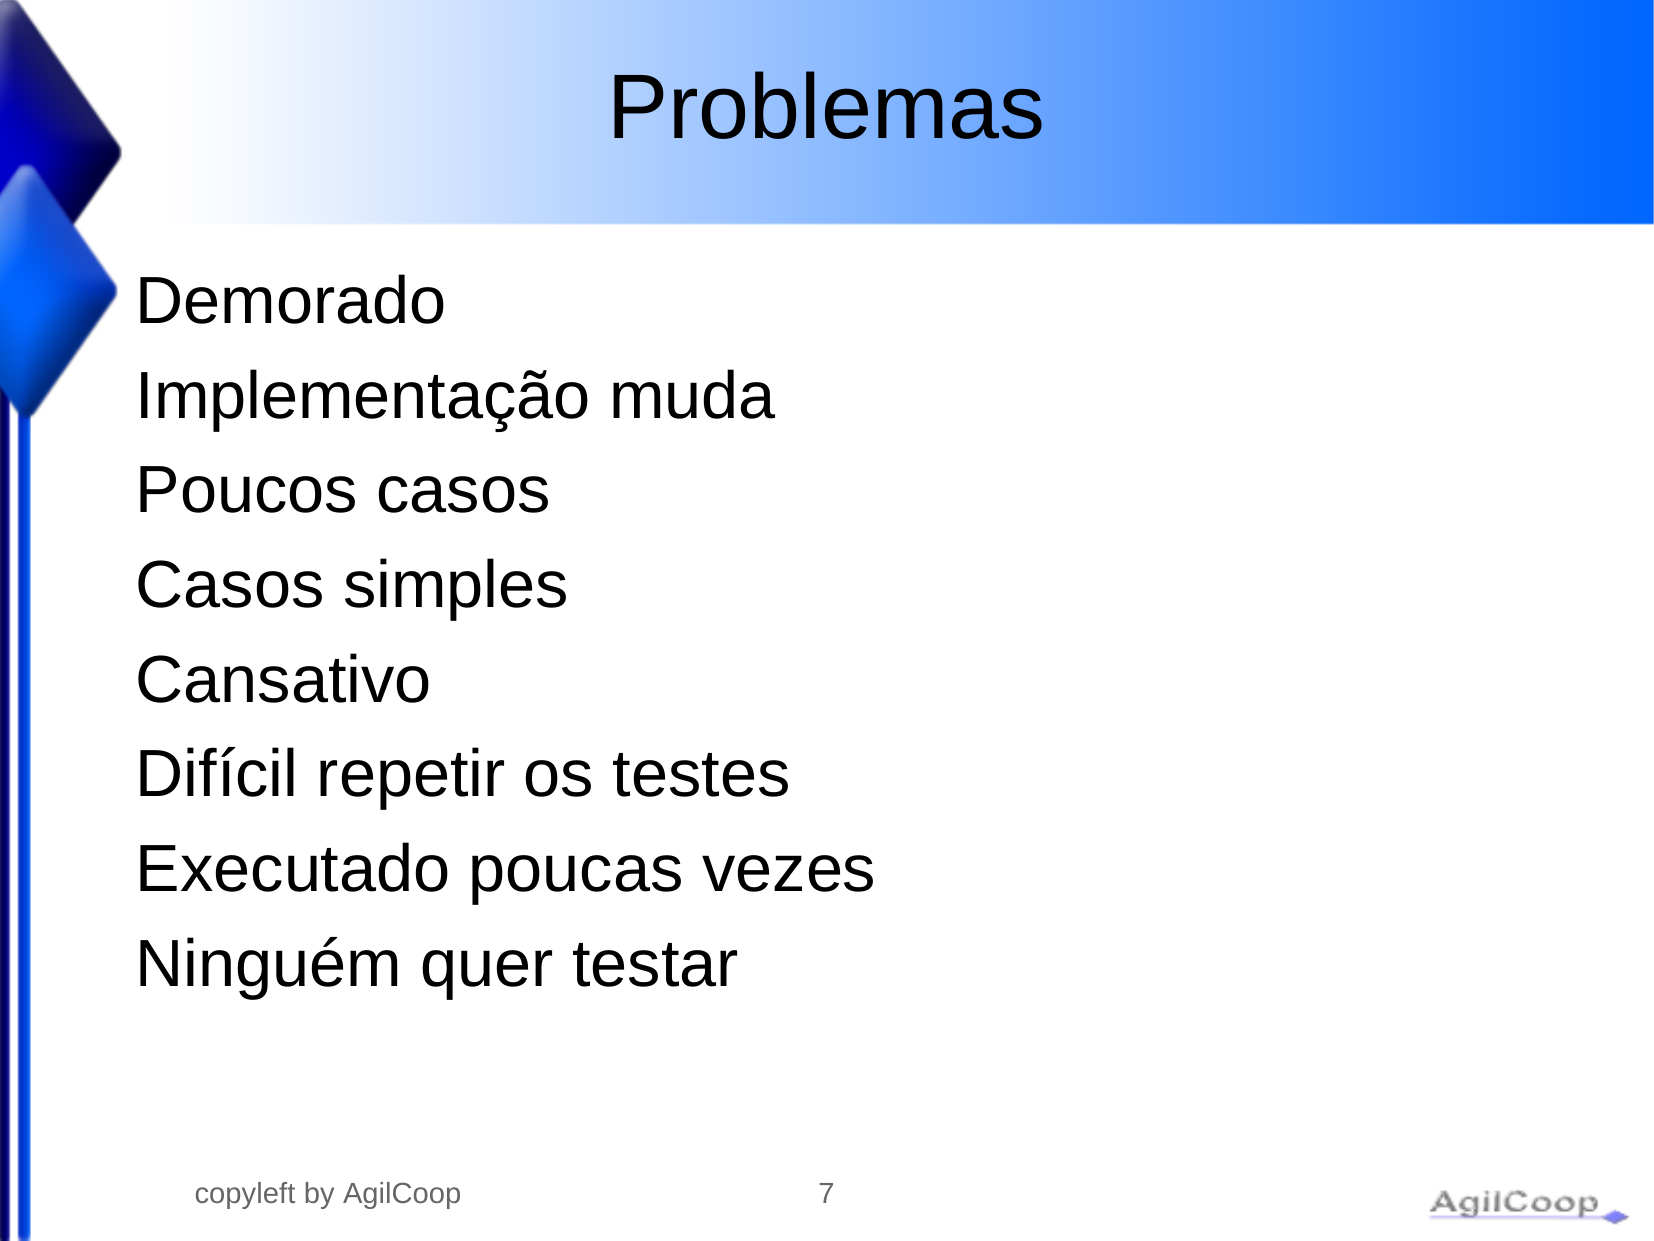

# Problemas
Demorado
Implementação muda
Poucos casos
Casos simples
Cansativo
Difícil repetir os testes
Executado poucas vezes
Ninguém quer testar
copyleft by AgilCoop
7